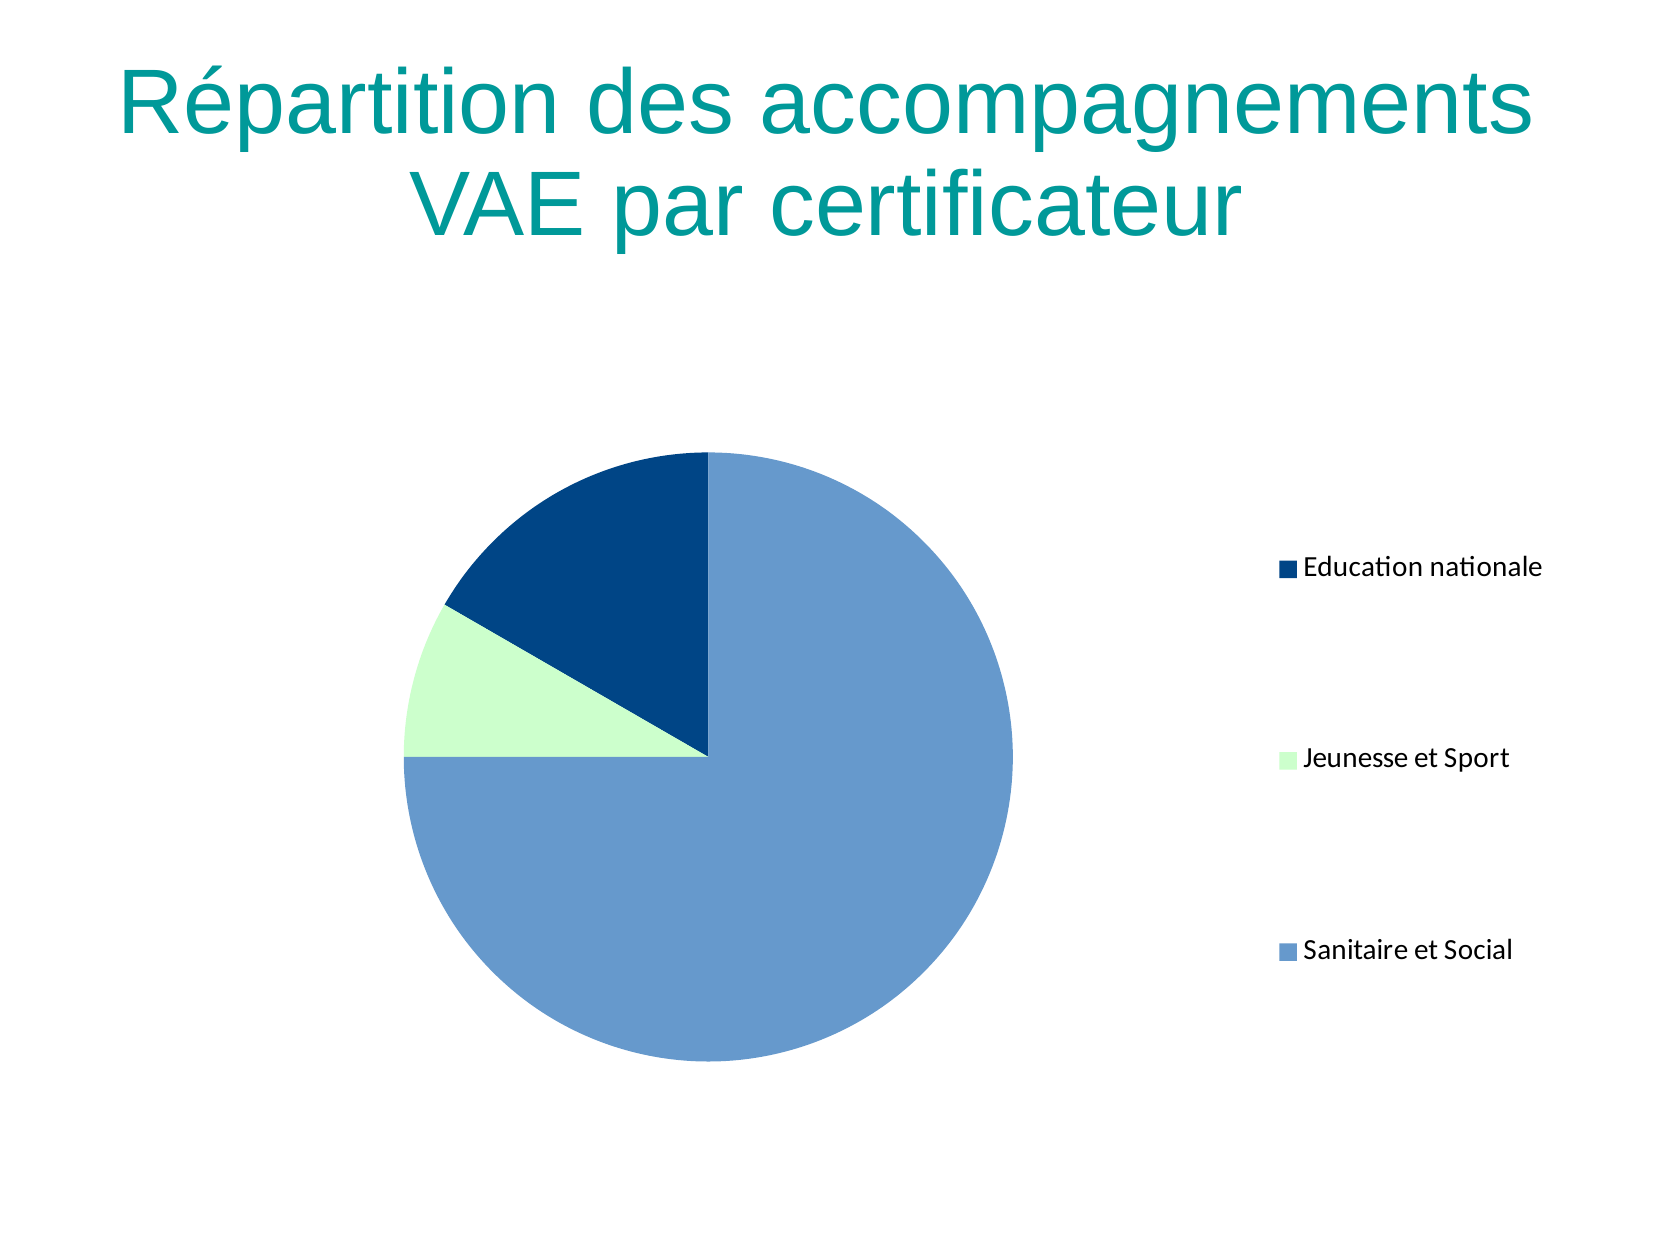

# Répartition des accompagnements VAE par certificateur
### Chart
| Category | 1 colonne | 2 colonne | 3 colonne |
|---|---|---|---|
| Education nationale | 2.0 | 3.2 | 4.54 |
| Jeunesse et Sport | 1.0 | 8.8 | 9.65 |
| Sanitaire et Social | 9.0 | 1.5 | 3.7 |